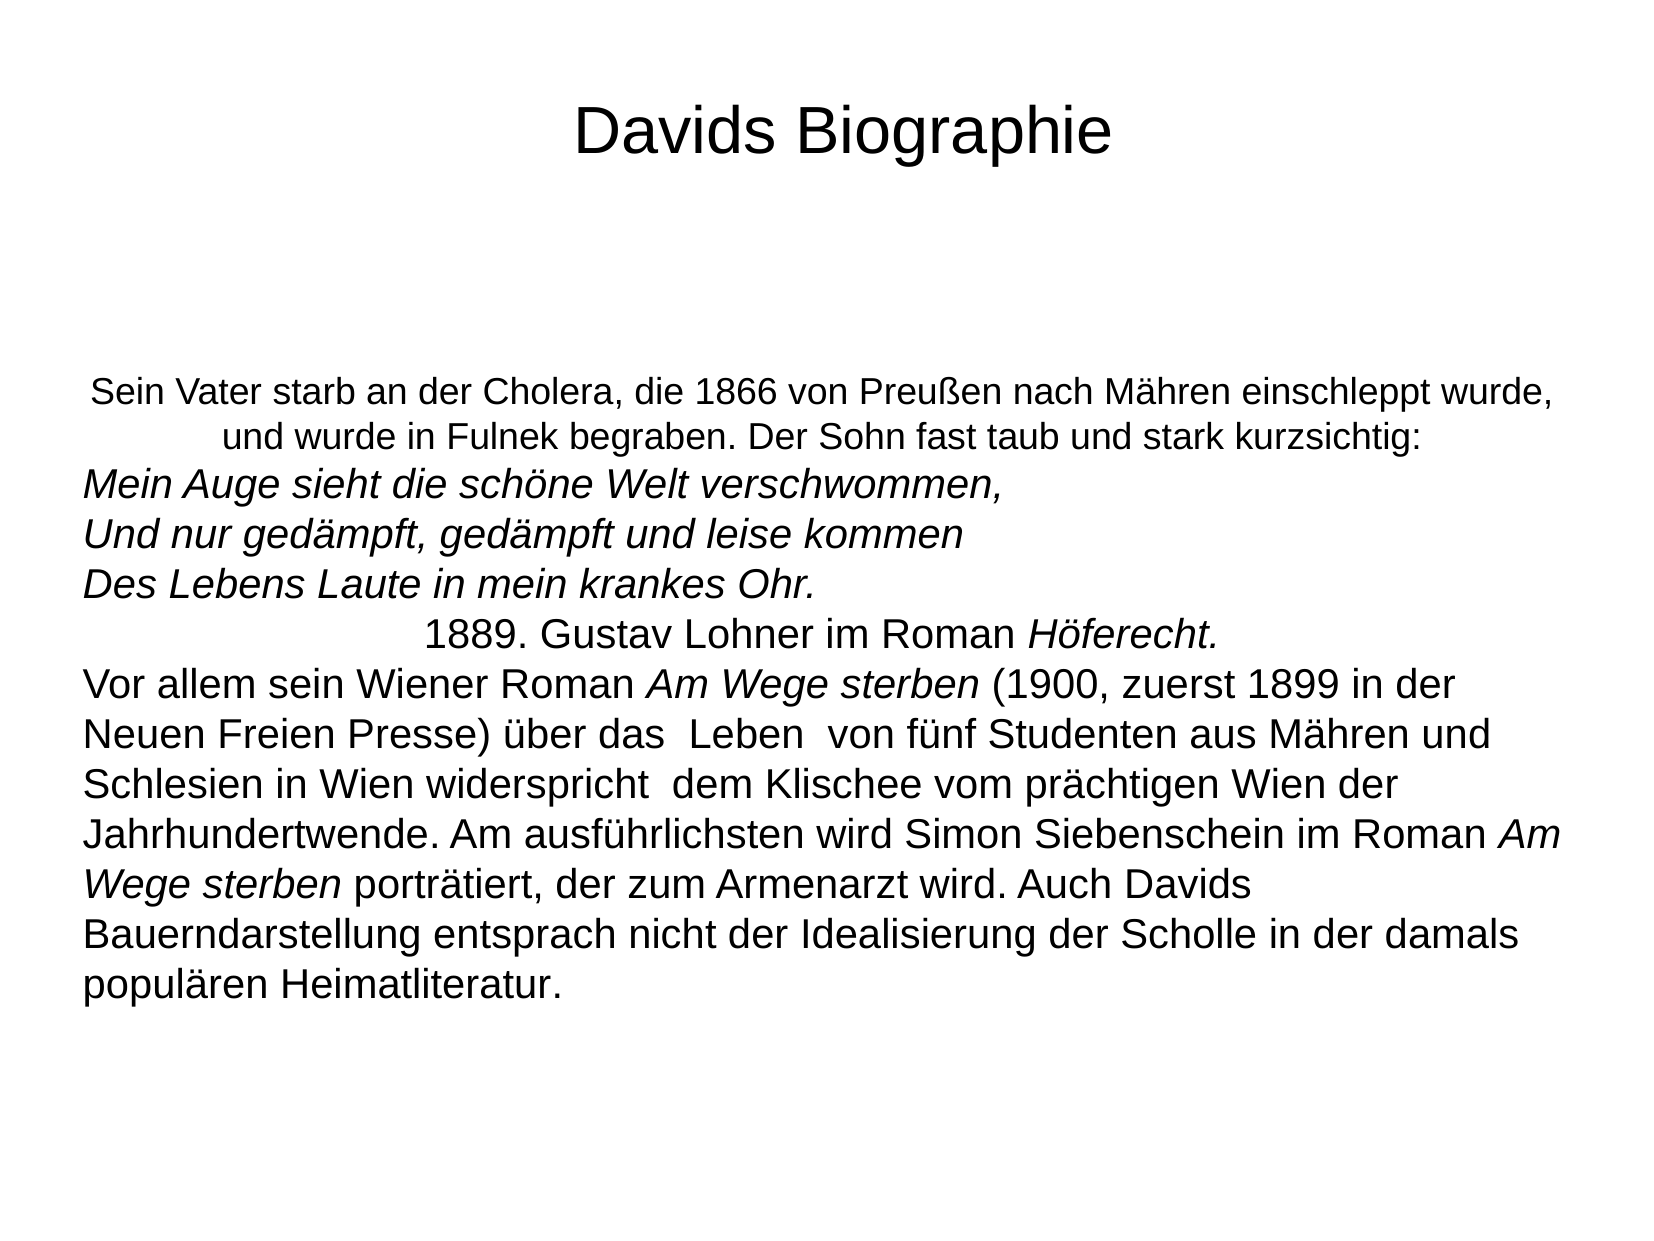

# Davids Biographie
Sein Vater starb an der Cholera, die 1866 von Preußen nach Mähren einschleppt wurde, und wurde in Fulnek begraben. Der Sohn fast taub und stark kurzsichtig:
Mein Auge sieht die schöne Welt verschwommen,
Und nur gedämpft, gedämpft und leise kommen
Des Lebens Laute in mein krankes Ohr.
1889. Gustav Lohner im Roman Höferecht.
Vor allem sein Wiener Roman Am Wege sterben (1900, zuerst 1899 in der Neuen Freien Presse) über das Leben von fünf Studenten aus Mähren und Schlesien in Wien widerspricht dem Klischee vom prächtigen Wien der Jahrhundertwende. Am ausführlichsten wird Simon Siebenschein im Roman Am Wege sterben porträtiert, der zum Armenarzt wird. Auch Davids Bauerndarstellung entsprach nicht der Idealisierung der Scholle in der damals populären Heimatliteratur.